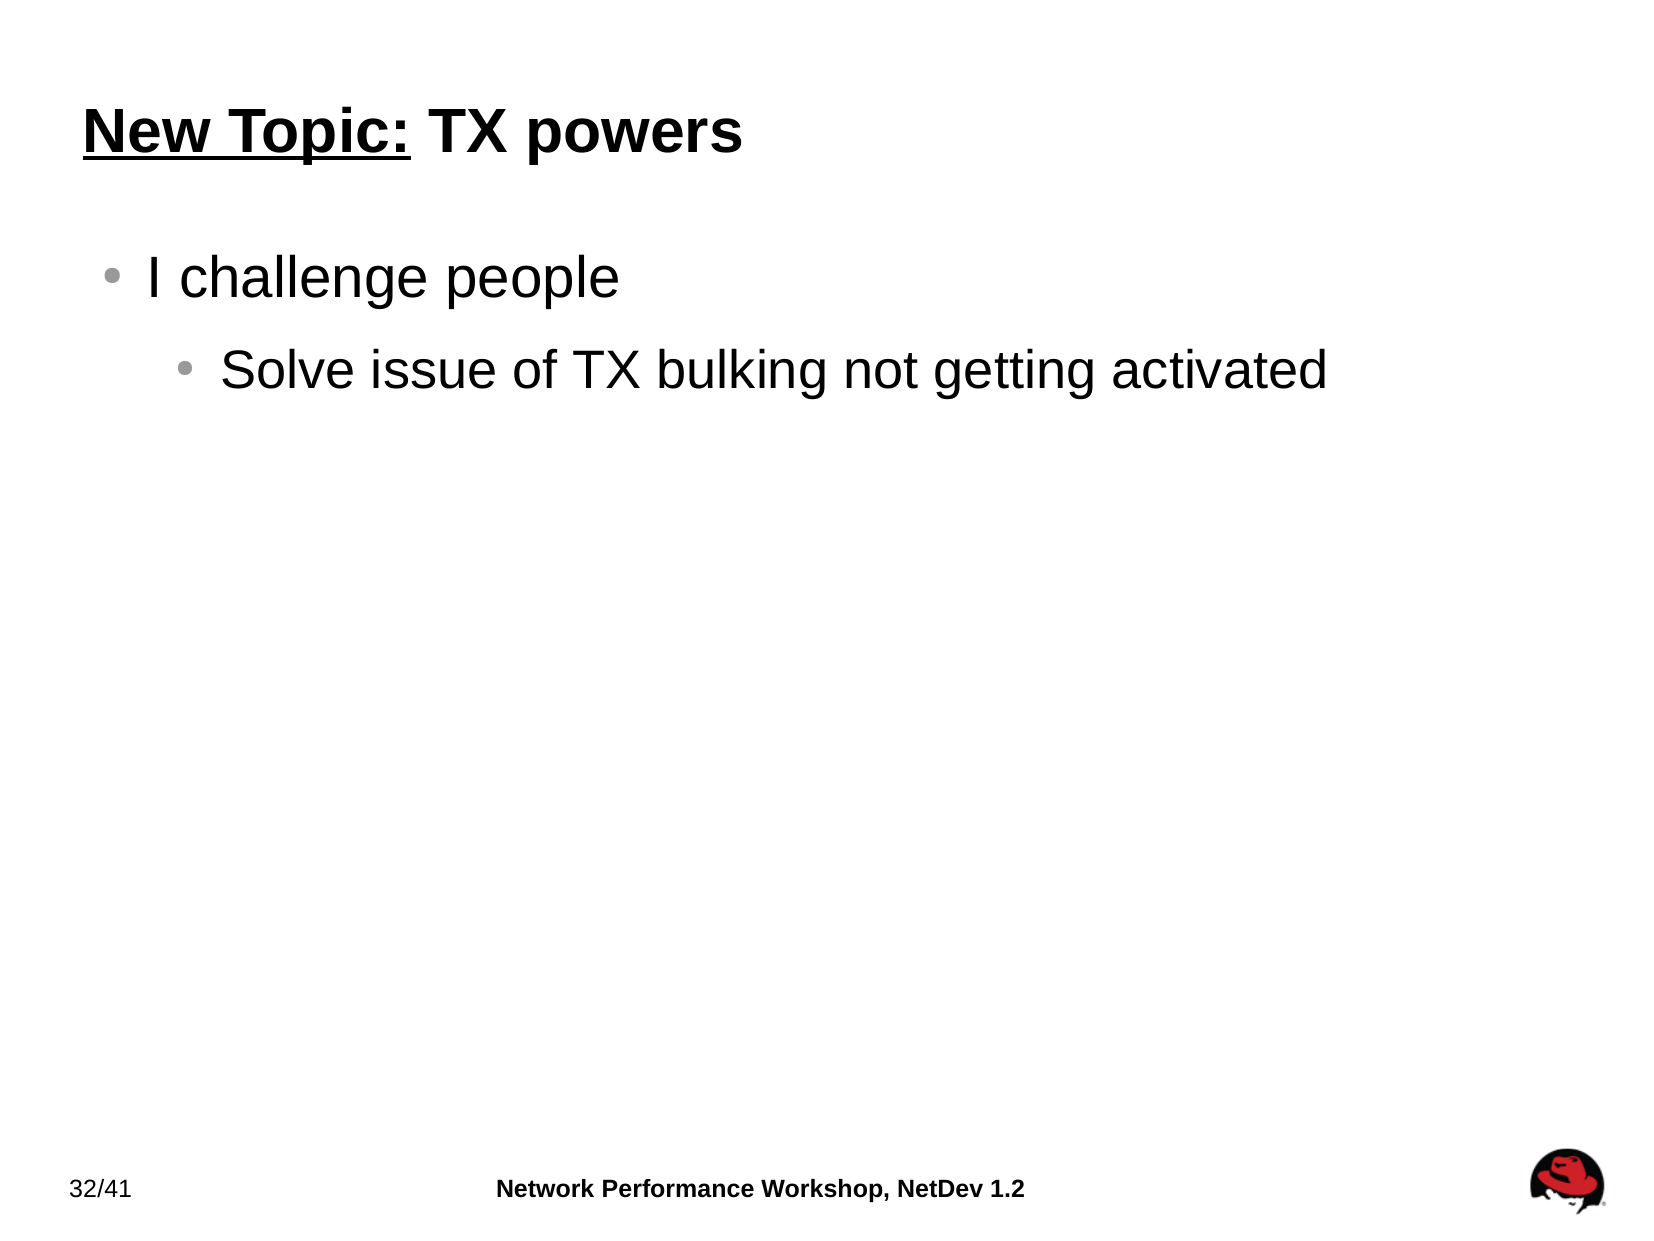

# New Topic: TX powers
I challenge people
Solve issue of TX bulking not getting activated